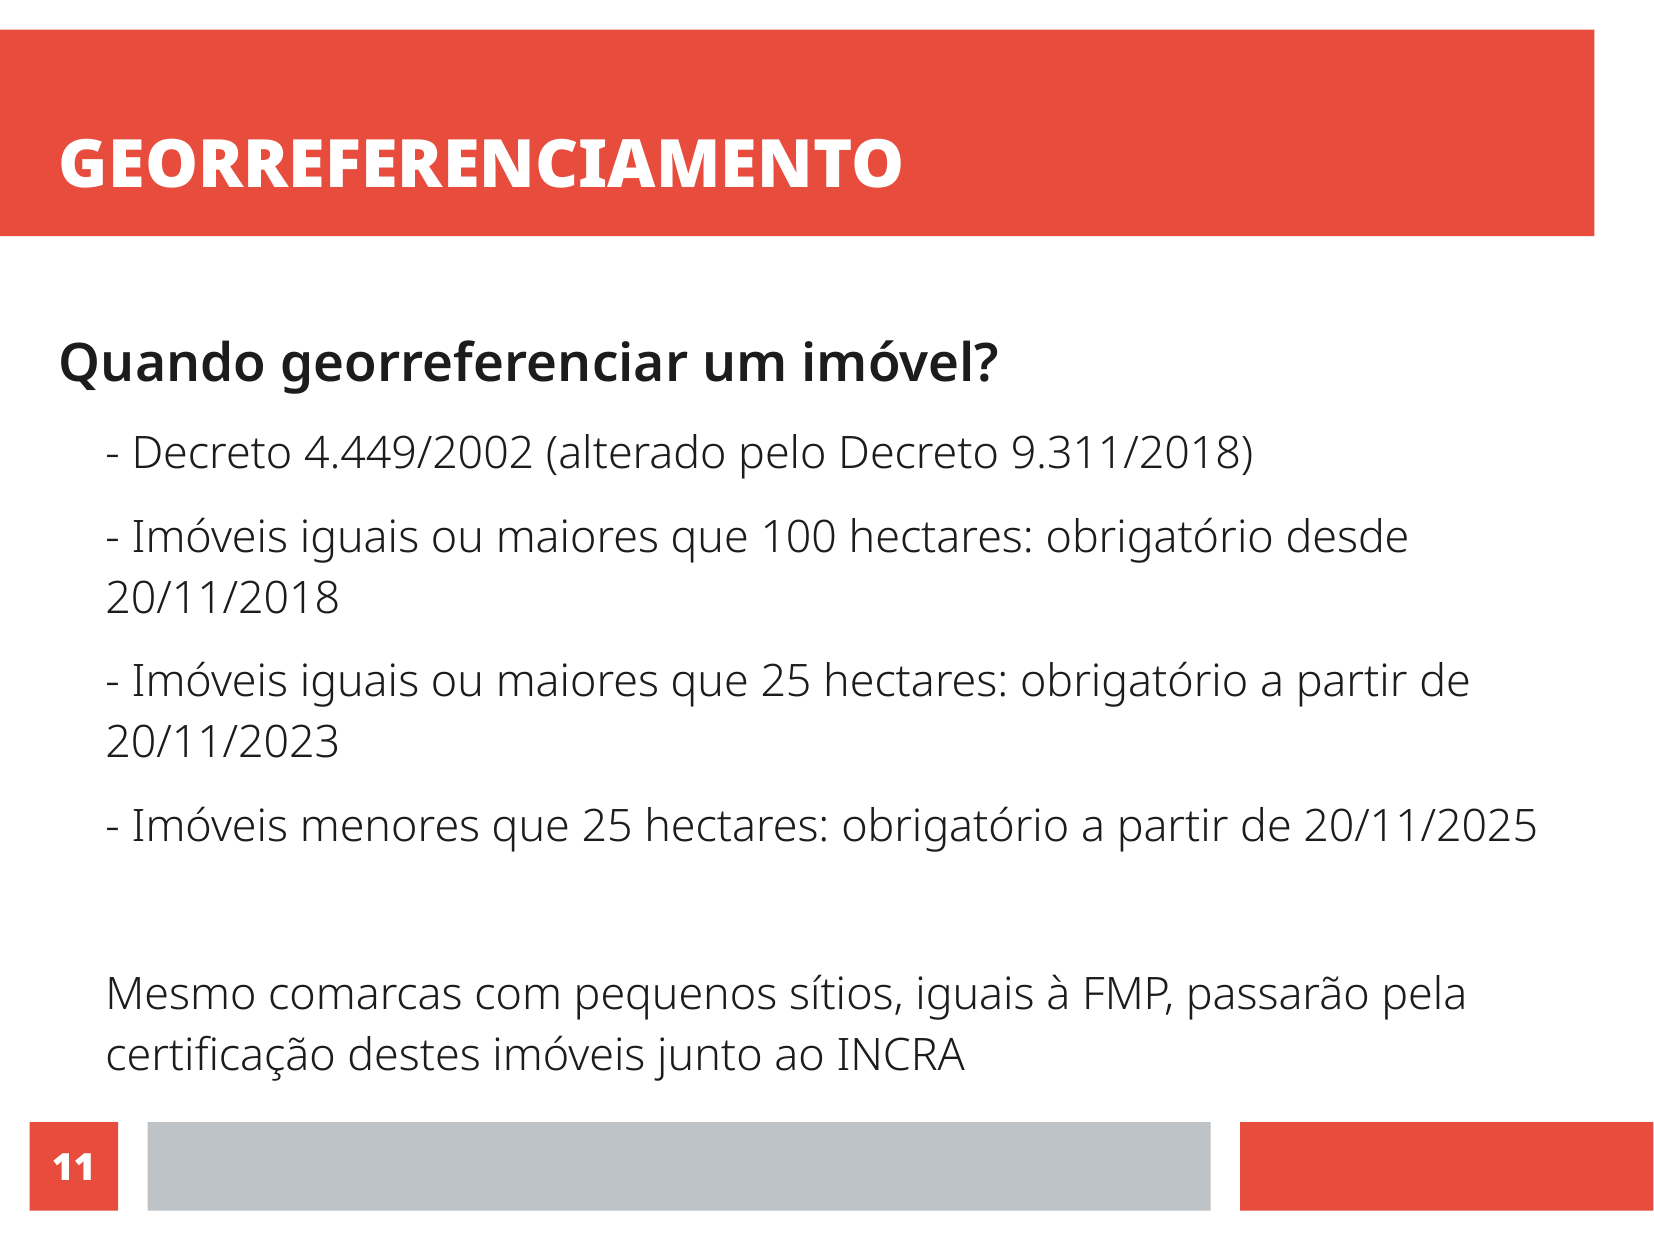

# GEORREFERENCIAMENTO
Quando georreferenciar um imóvel?
- Decreto 4.449/2002 (alterado pelo Decreto 9.311/2018)
- Imóveis iguais ou maiores que 100 hectares: obrigatório desde 20/11/2018
- Imóveis iguais ou maiores que 25 hectares: obrigatório a partir de 20/11/2023
- Imóveis menores que 25 hectares: obrigatório a partir de 20/11/2025
Mesmo comarcas com pequenos sítios, iguais à FMP, passarão pela certificação destes imóveis junto ao INCRA
11